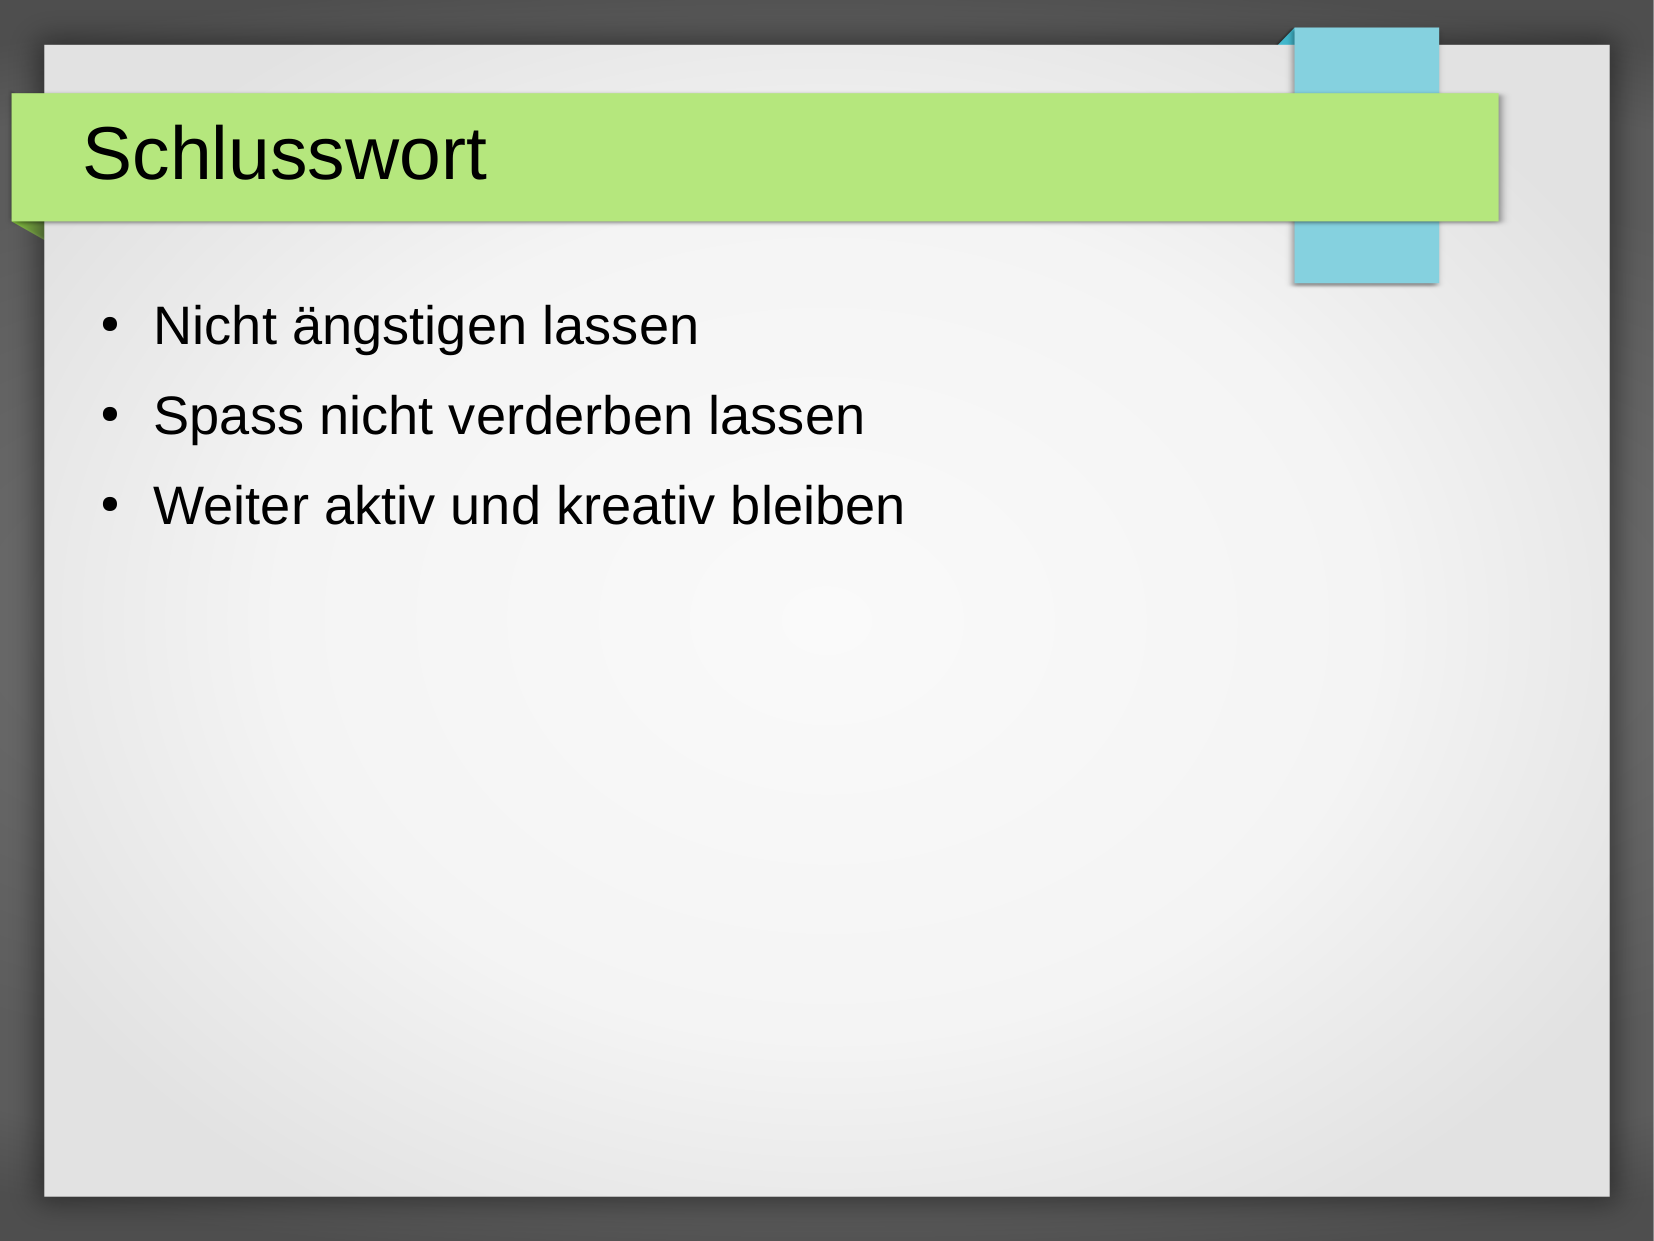

# Schlusswort
Nicht ängstigen lassen
Spass nicht verderben lassen
Weiter aktiv und kreativ bleiben